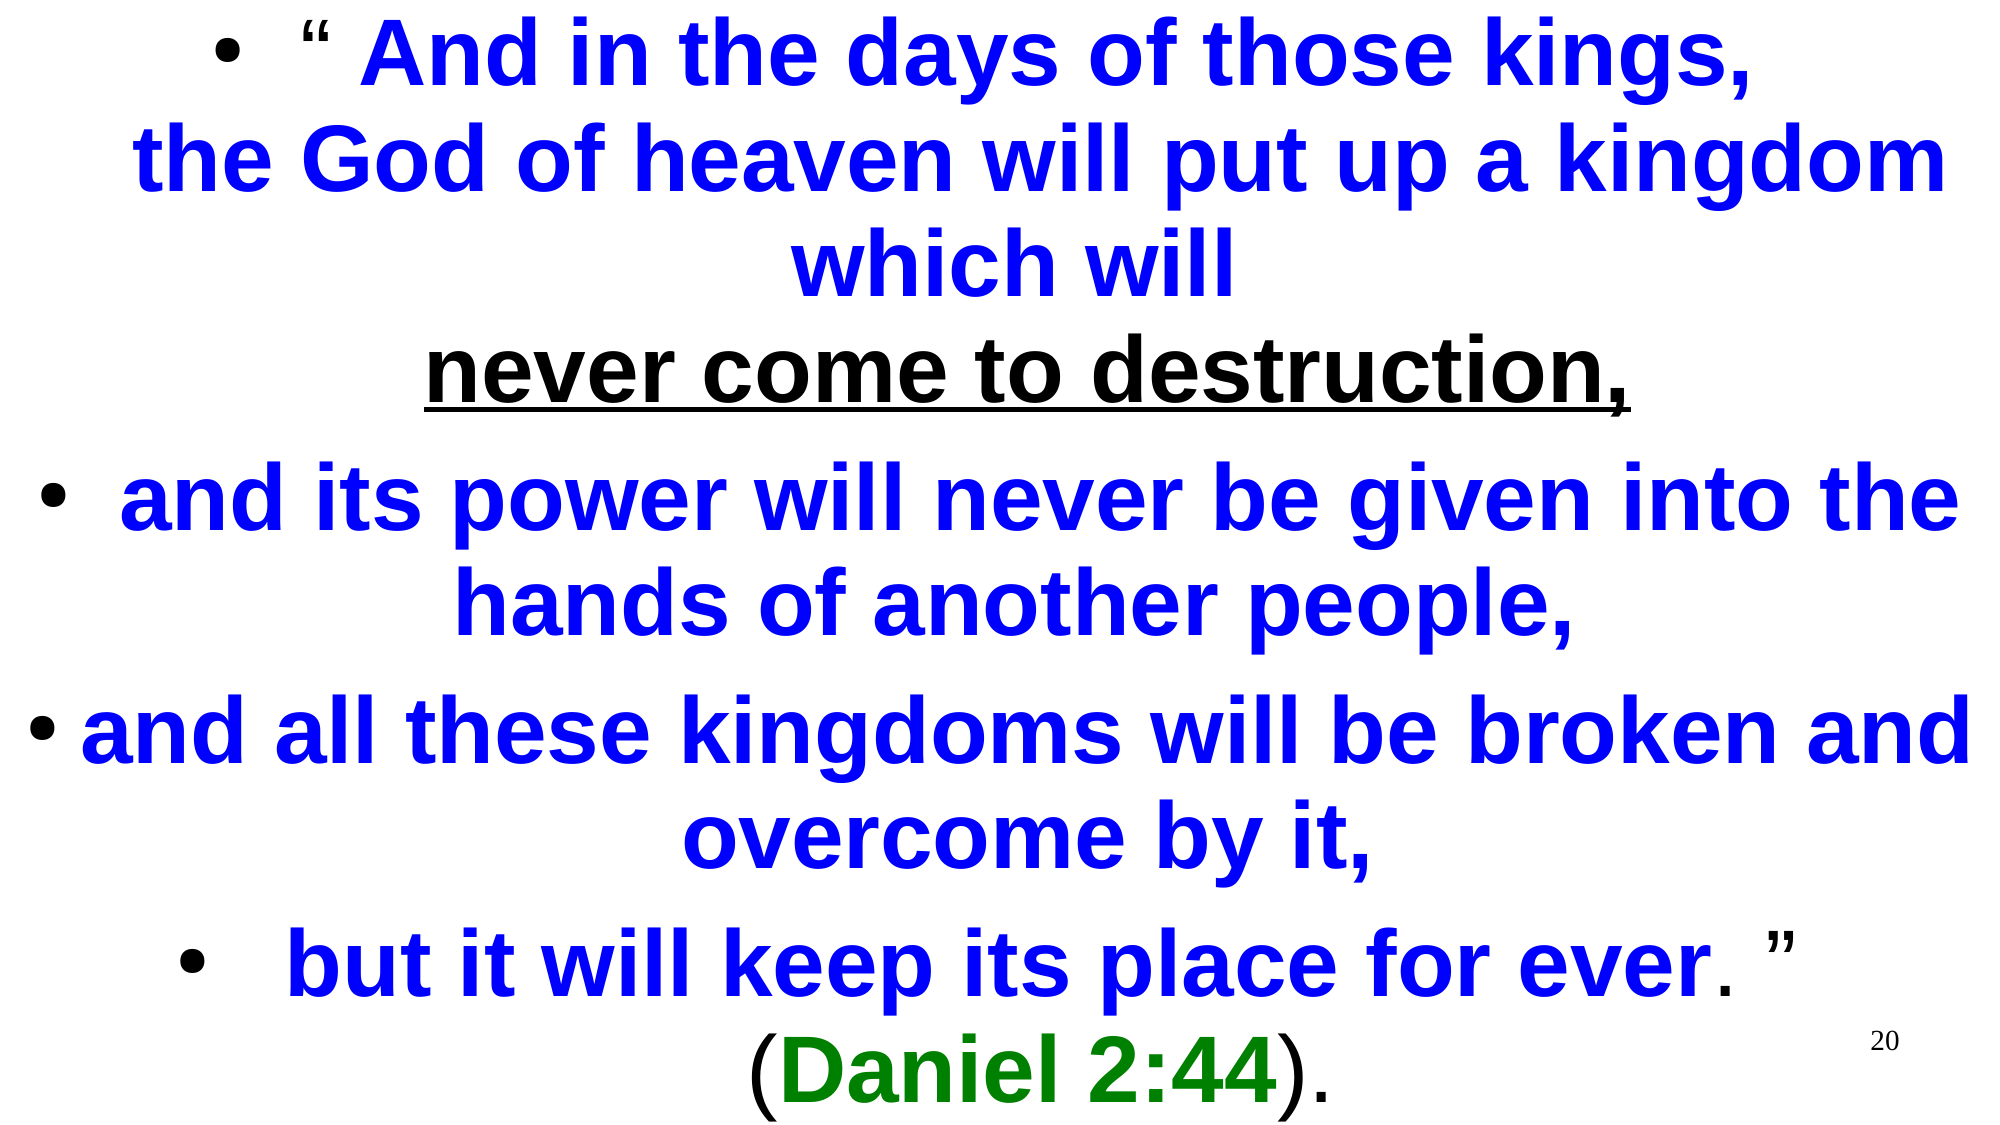

# “ And in the days of those kings, the God of heaven will put up a kingdom which will never come to destruction,
 and its power will never be given into the hands of another people,
and all these kingdoms will be broken and overcome by it,
 but it will keep its place for ever. ”
 (Daniel 2:44).
20